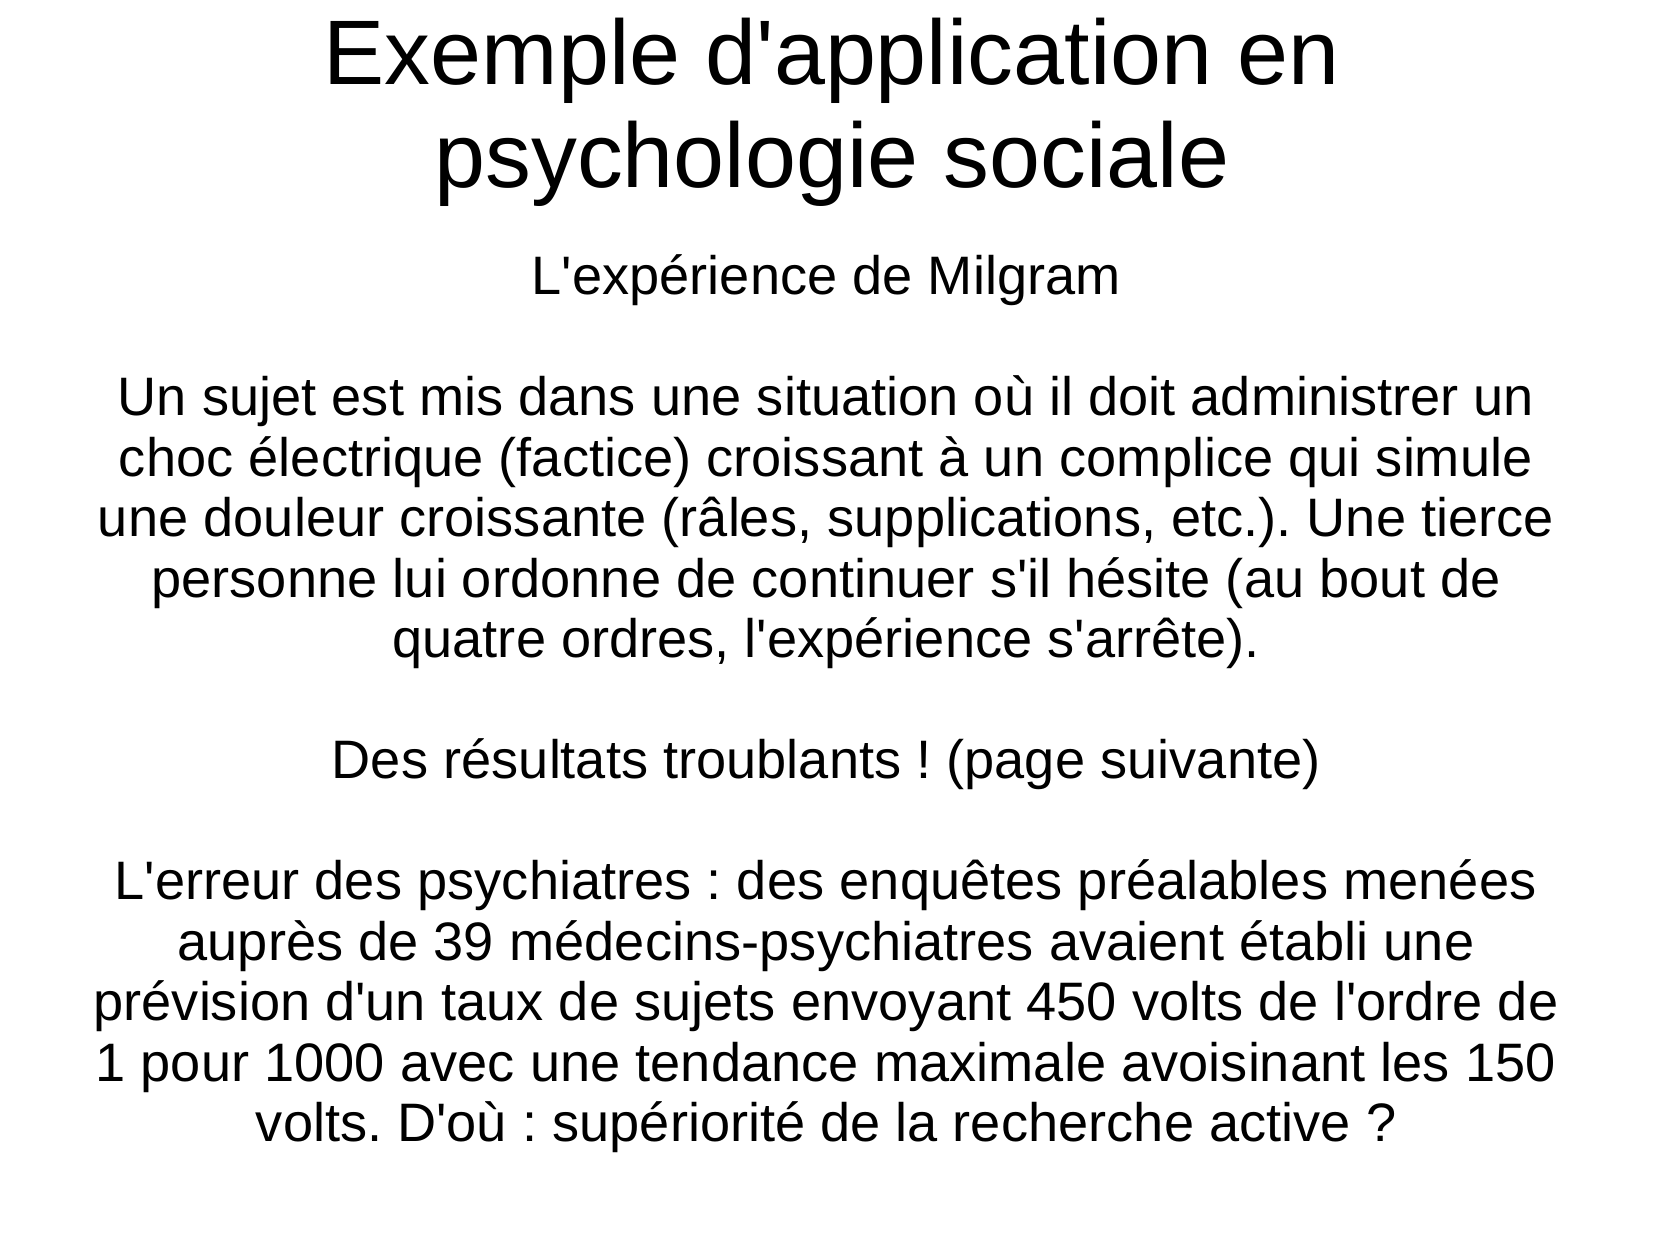

# Exemple d'application en psychologie sociale
L'expérience de Milgram
Un sujet est mis dans une situation où il doit administrer un choc électrique (factice) croissant à un complice qui simule une douleur croissante (râles, supplications, etc.). Une tierce personne lui ordonne de continuer s'il hésite (au bout de quatre ordres, l'expérience s'arrête).
Des résultats troublants ! (page suivante)
L'erreur des psychiatres : des enquêtes préalables menées auprès de 39 médecins-psychiatres avaient établi une prévision d'un taux de sujets envoyant 450 volts de l'ordre de 1 pour 1000 avec une tendance maximale avoisinant les 150 volts. D'où : supériorité de la recherche active ?